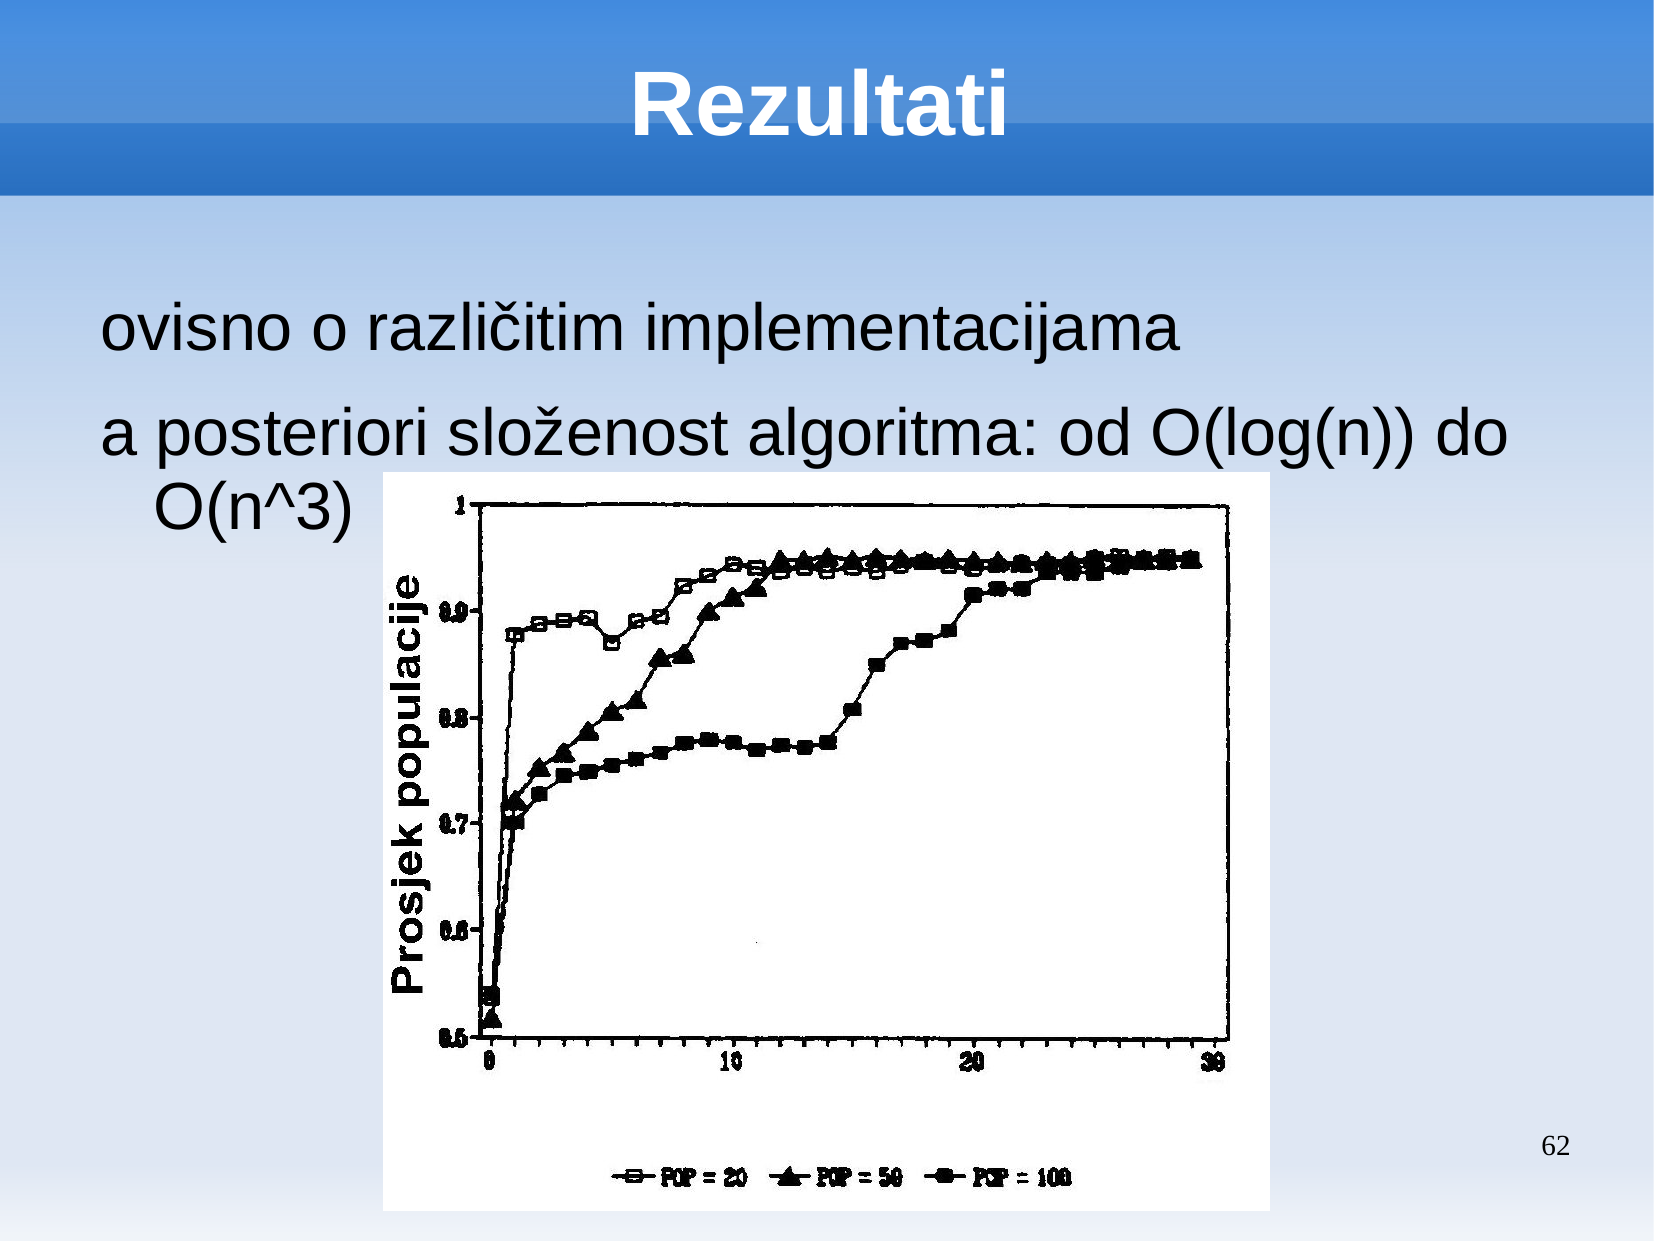

# Rezultati
ovisno o različitim implementacijama
a posteriori složenost algoritma: od O(log(n)) do O(n^3)
62